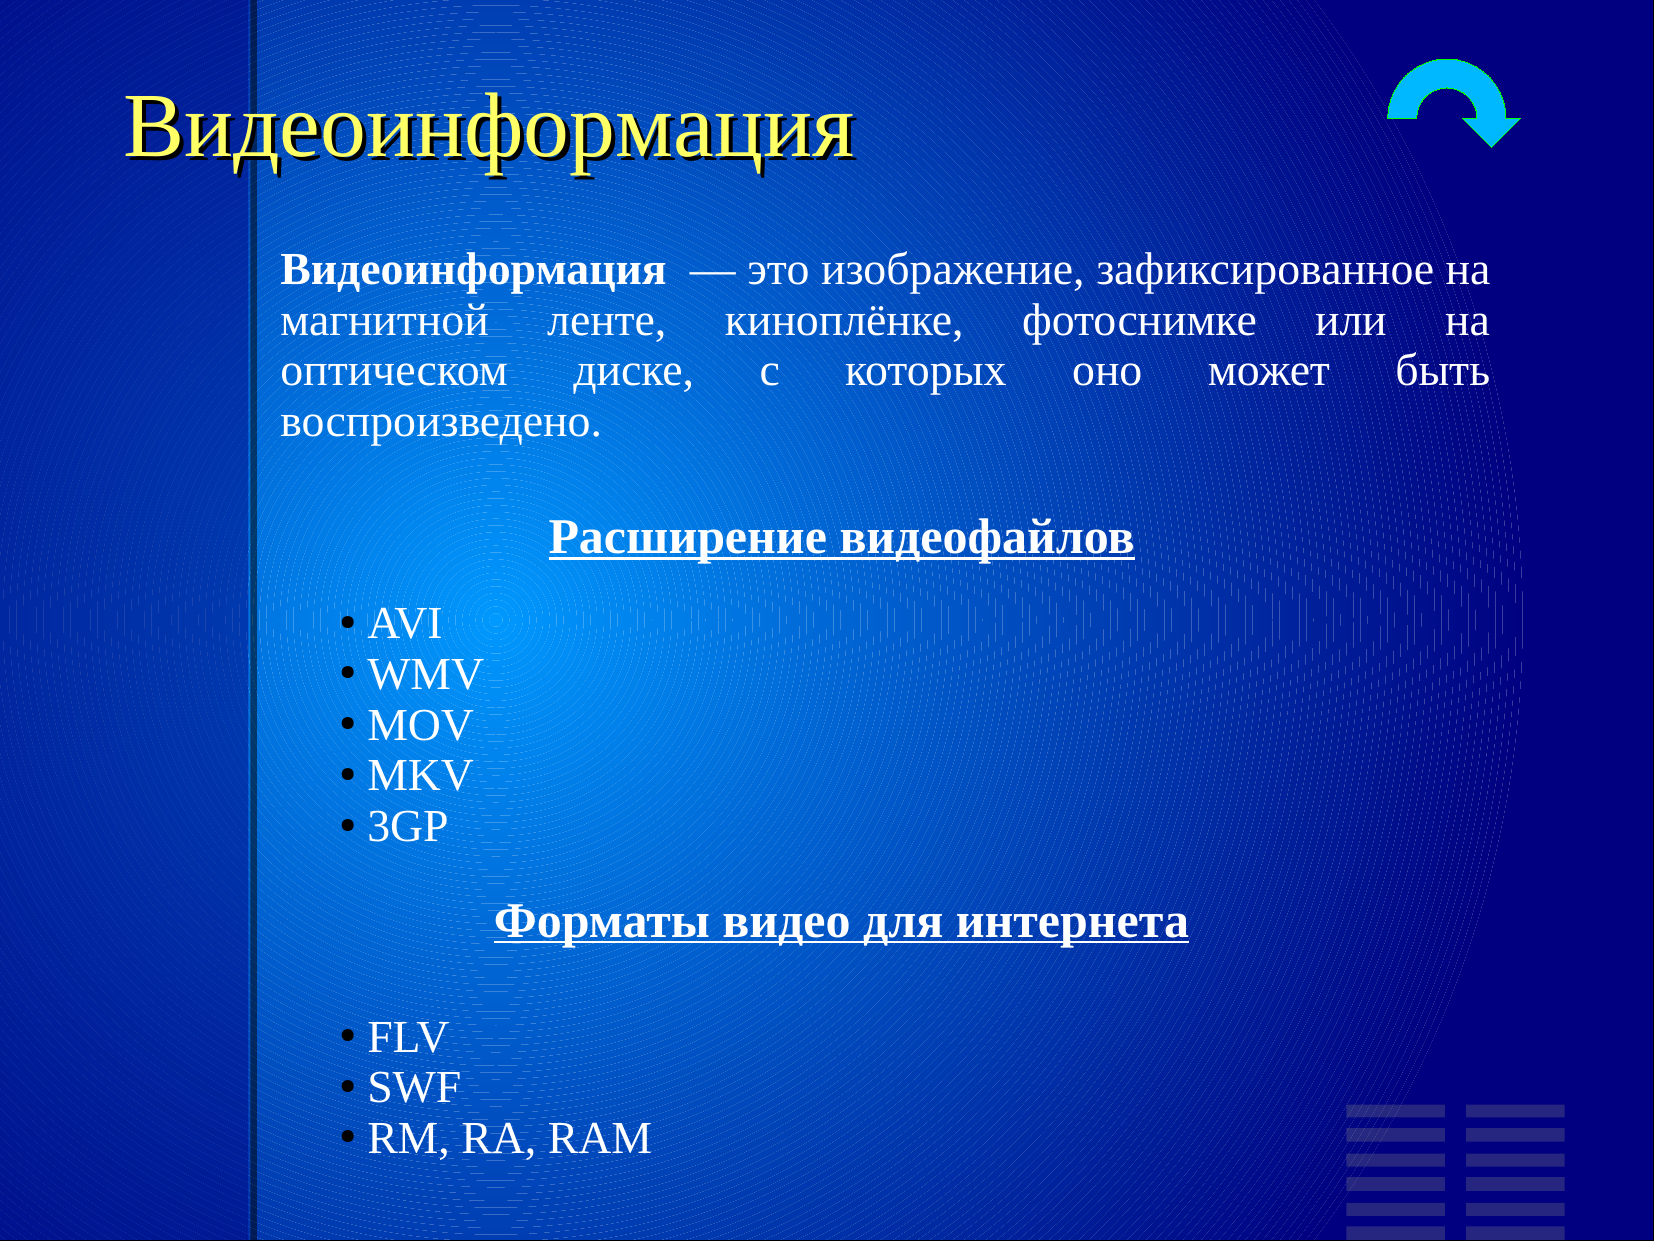

# Видеоинформация
Видеоинформация — это изображение, зафиксированное на магнитной ленте, киноплёнке, фотоснимке или на оптическом диске, с которых оно может быть воспроизведено.
Расширение видеофайлов
 AVI
 WMV
 MOV
 MKV
 3GP
Форматы видео для интернета
 FLV
 SWF
 RM, RA, RAM